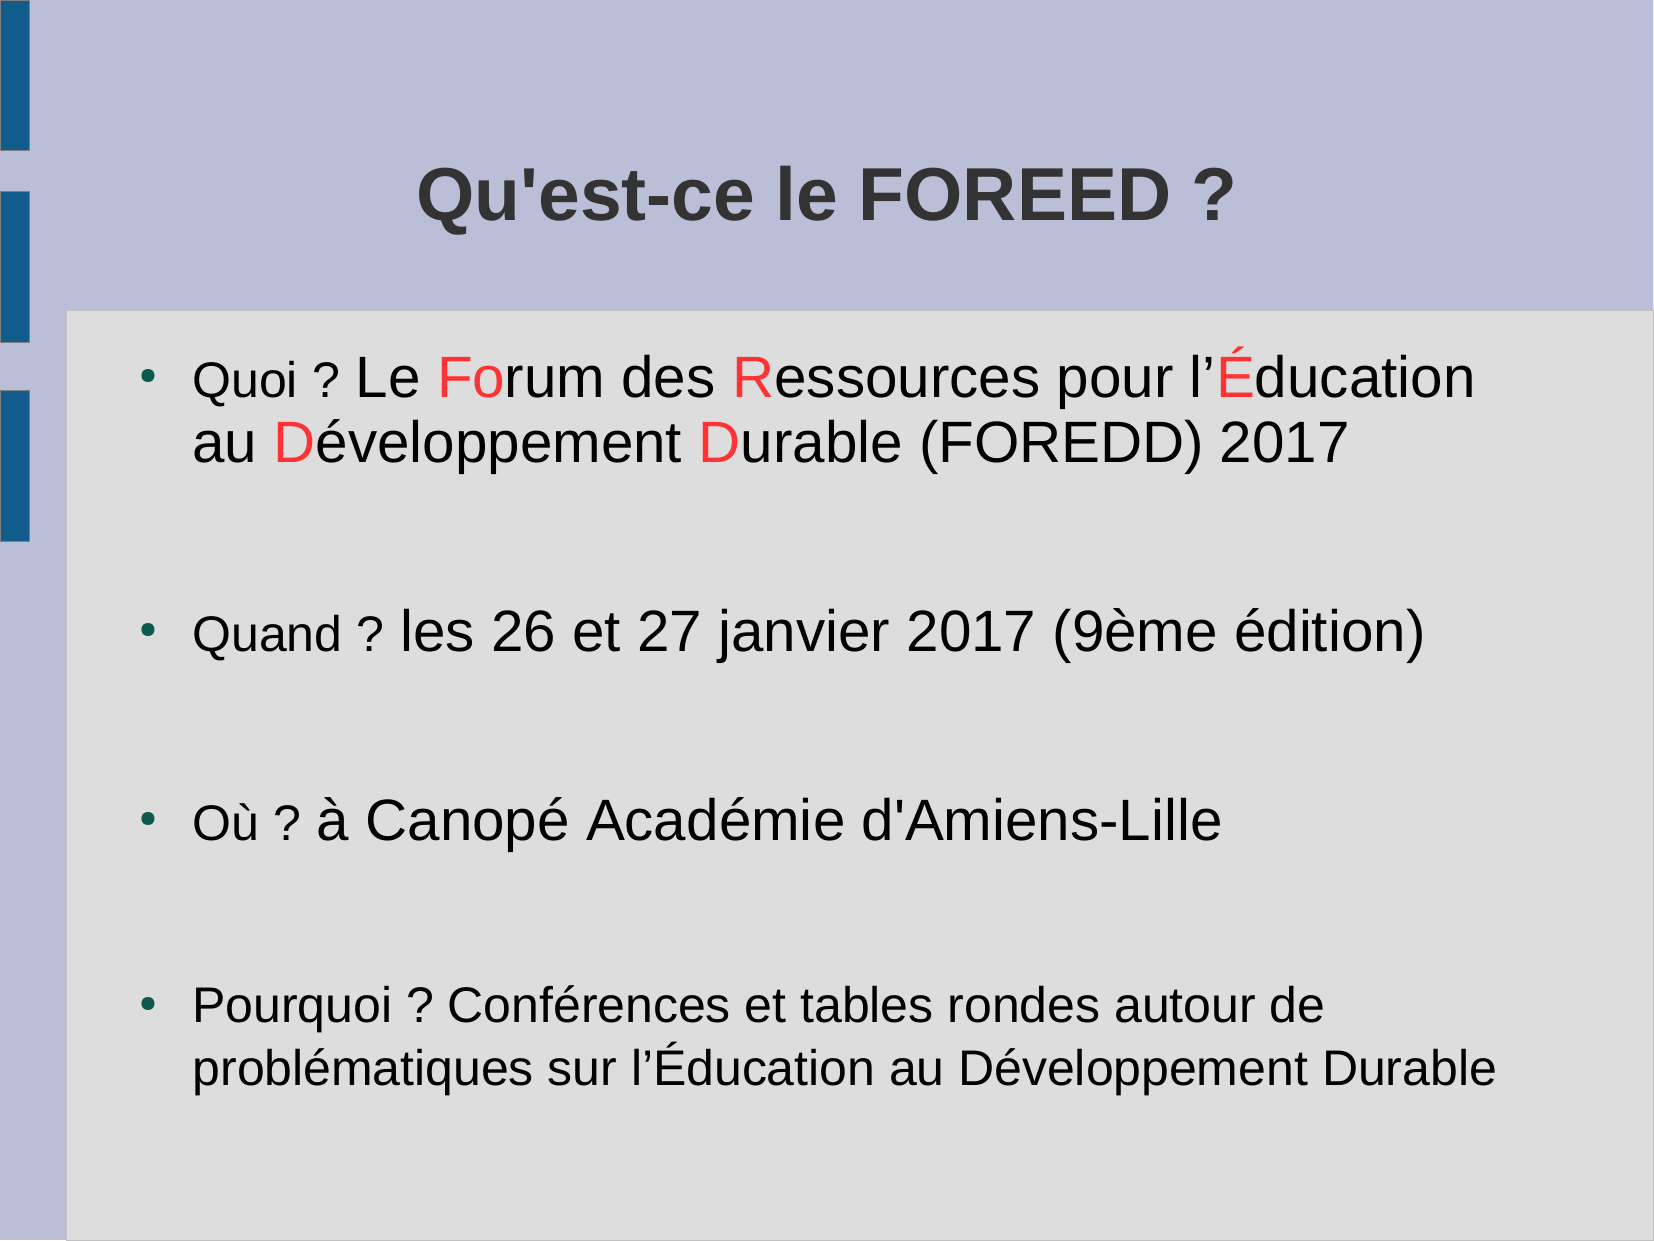

# Qu'est-ce le FOREED ?
Quoi ? Le Forum des Ressources pour l’Éducation au Développement Durable (FOREDD) 2017
Quand ? les 26 et 27 janvier 2017 (9ème édition)
Où ? à Canopé Académie d'Amiens-Lille
Pourquoi ? Conférences et tables rondes autour de problématiques sur l’Éducation au Développement Durable